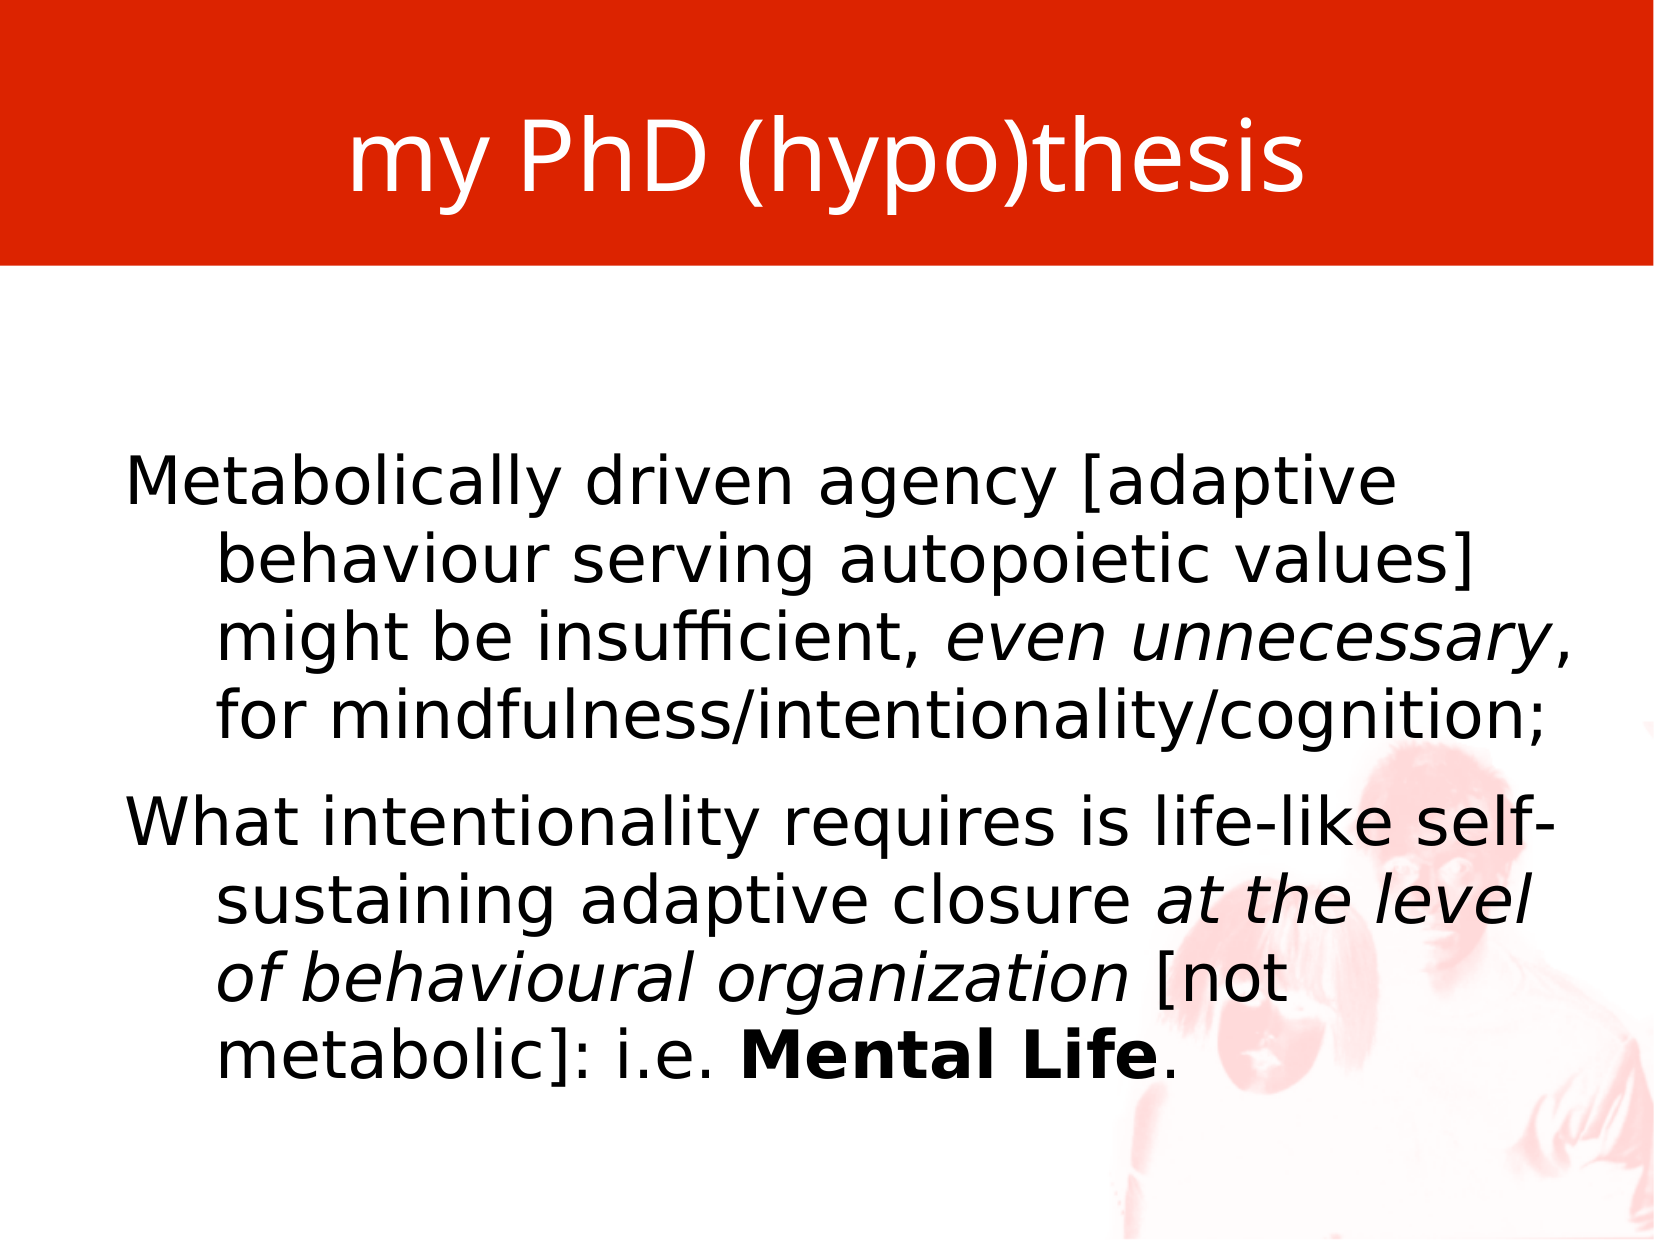

# my PhD (hypo)thesis
Metabolically driven agency [adaptive behaviour serving autopoietic values] might be insufficient, even unnecessary, for mindfulness/intentionality/cognition;
What intentionality requires is life-like self-sustaining adaptive closure at the level of behavioural organization [not metabolic]: i.e. Mental Life.